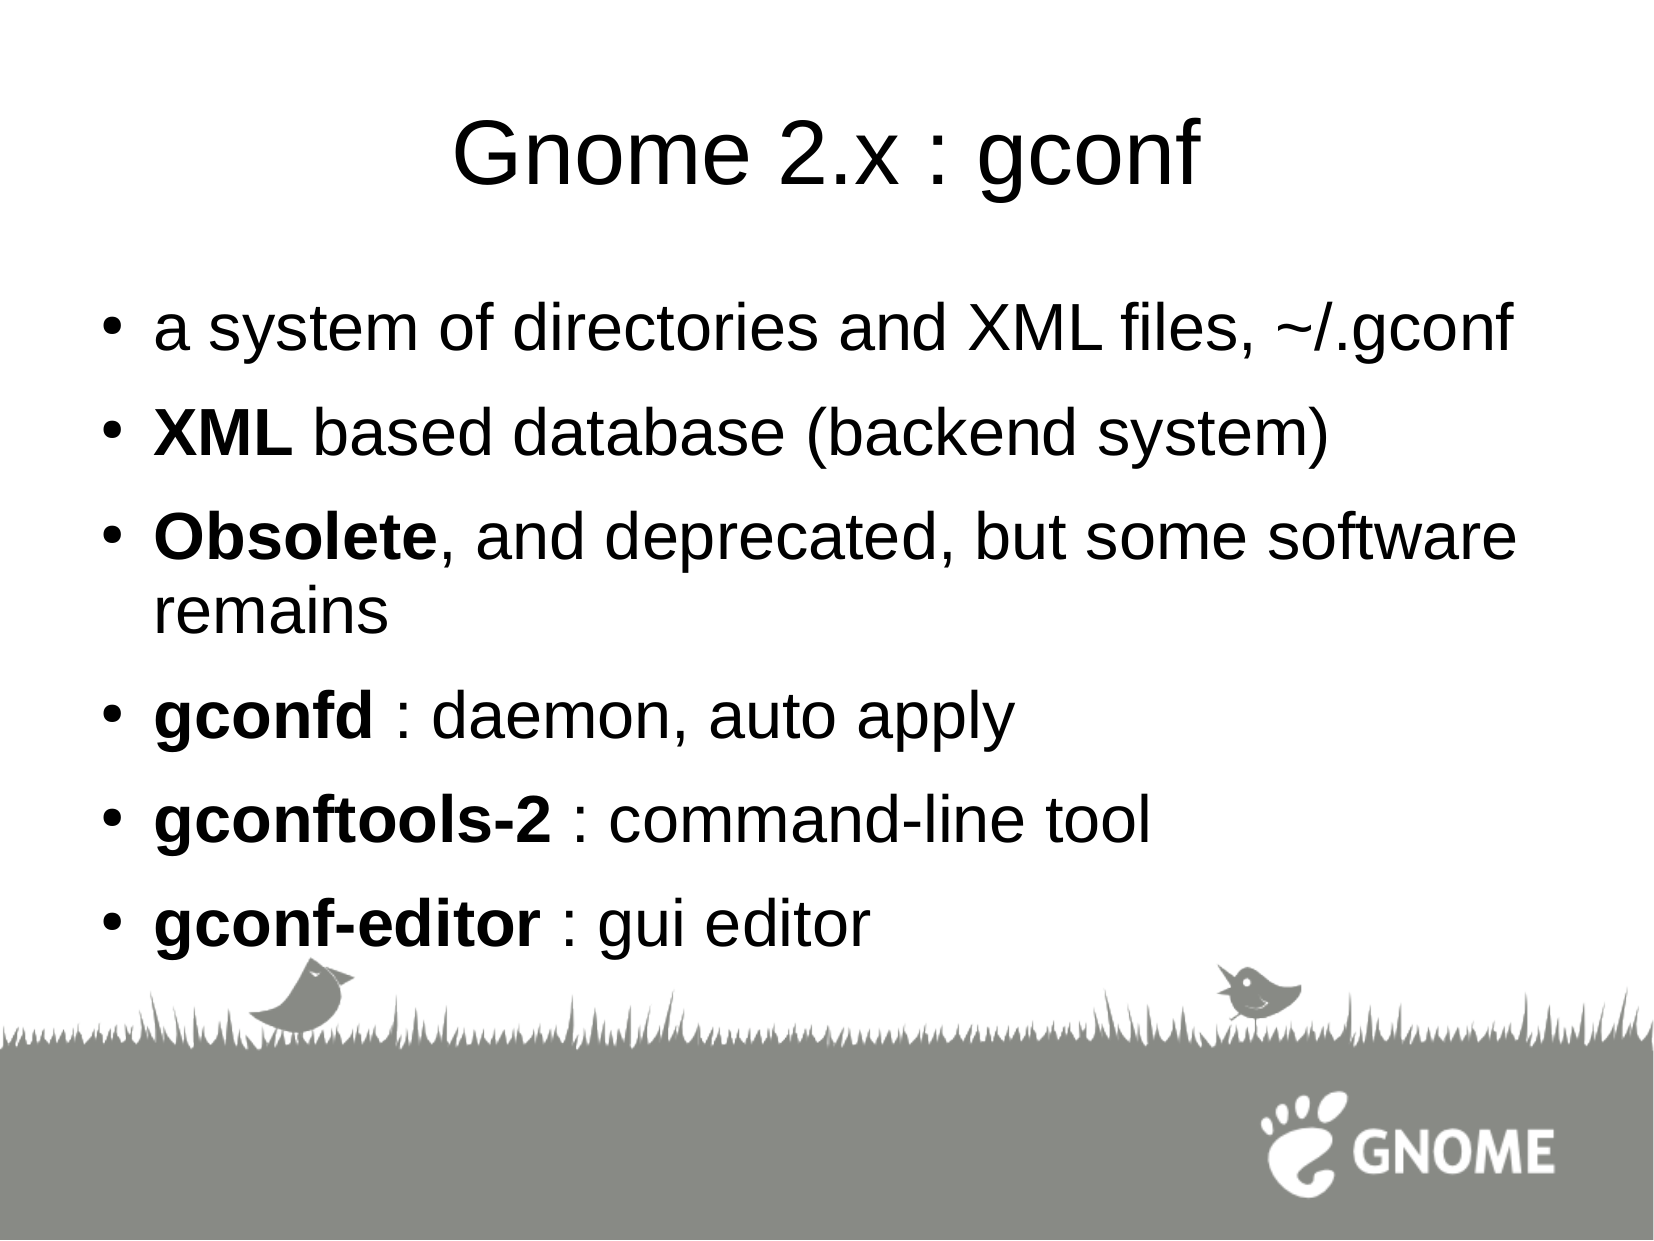

# Gnome 2.x : gconf
a system of directories and XML files, ~/.gconf
XML based database (backend system)
Obsolete, and deprecated, but some software remains
gconfd : daemon, auto apply
gconftools-2 : command-line tool
gconf-editor : gui editor